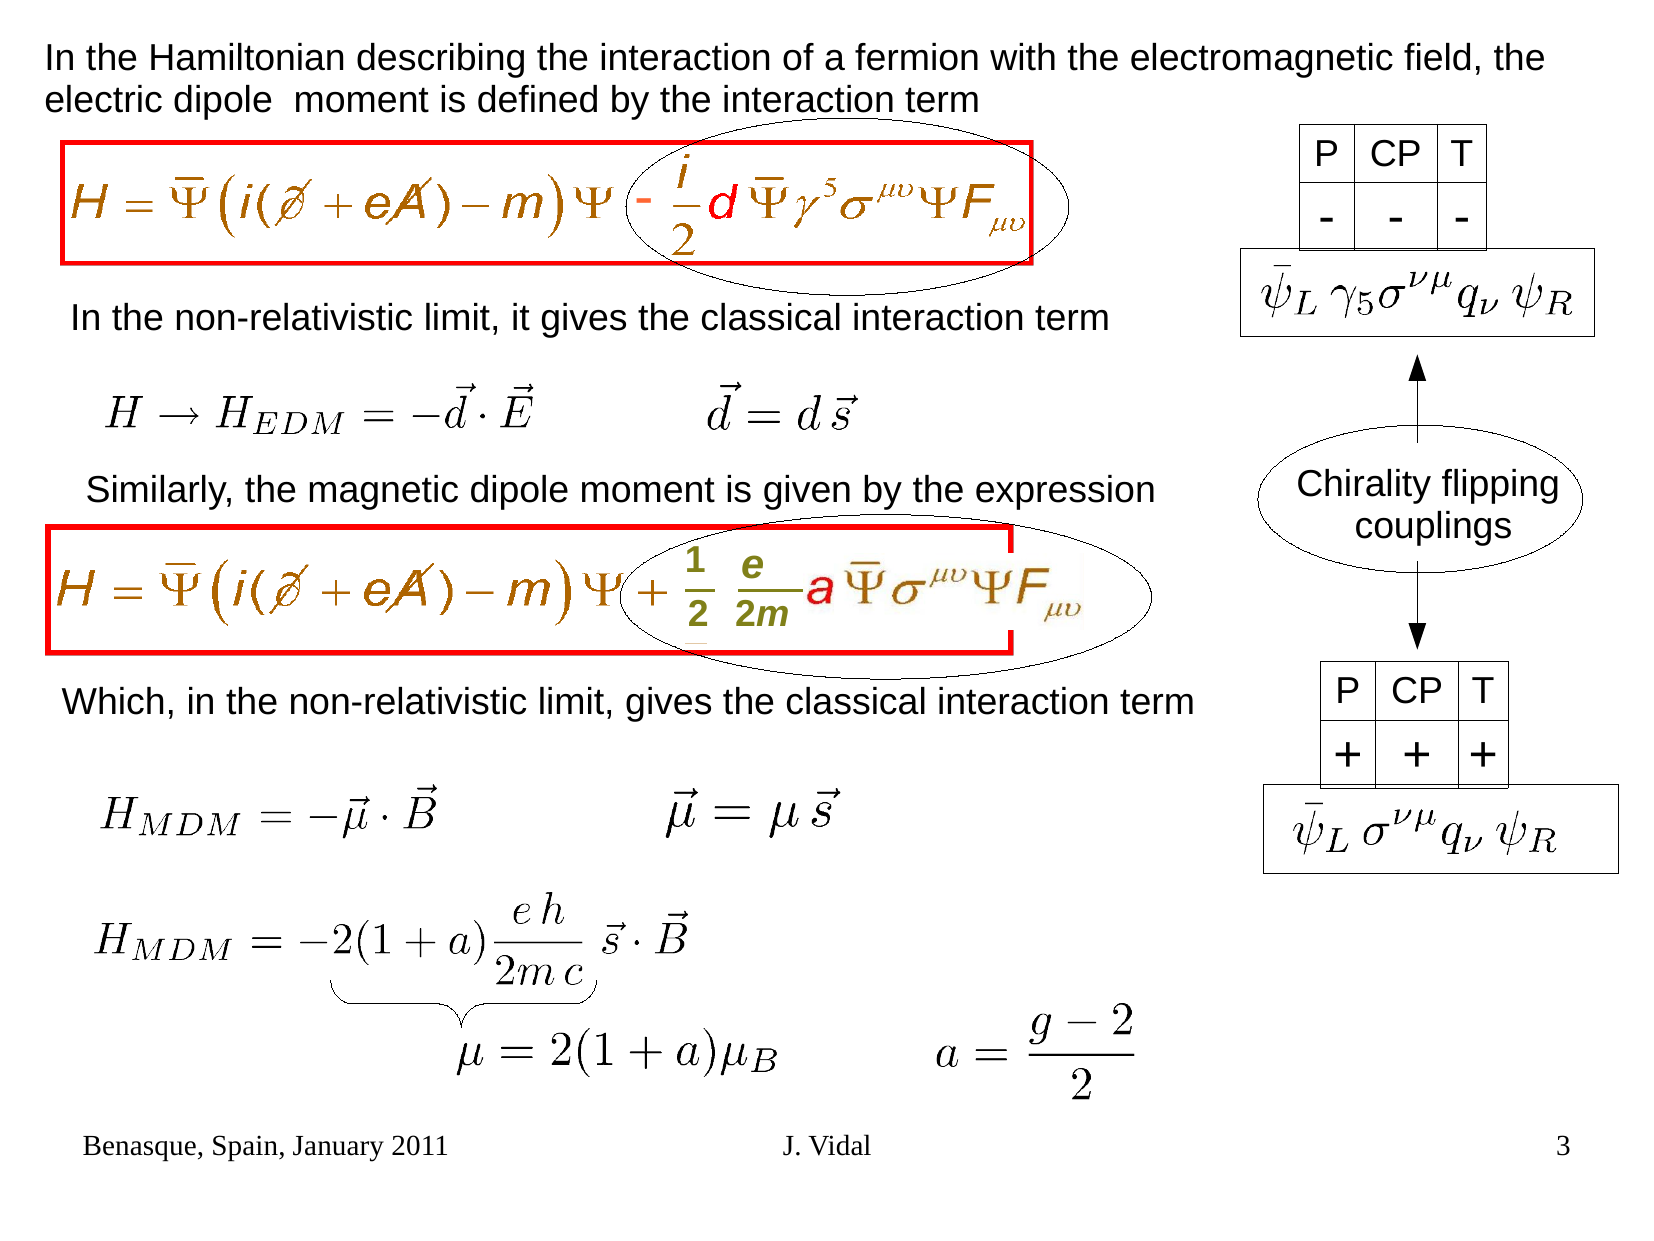

In the Hamiltonian describing the interaction of a fermion with the electromagnetic field, the electric dipole moment is defined by the interaction term
| P | CP | T |
| --- | --- | --- |
| - | - | - |
-
In the non-relativistic limit, it gives the classical interaction term
Chirality flipping
couplings
Similarly, the magnetic dipole moment is given by the expression
1
e
2
2m
| P | CP | T |
| --- | --- | --- |
| + | + | + |
Which, in the non-relativistic limit, gives the classical interaction term
Benasque, Spain, January 2011
J. Vidal
3